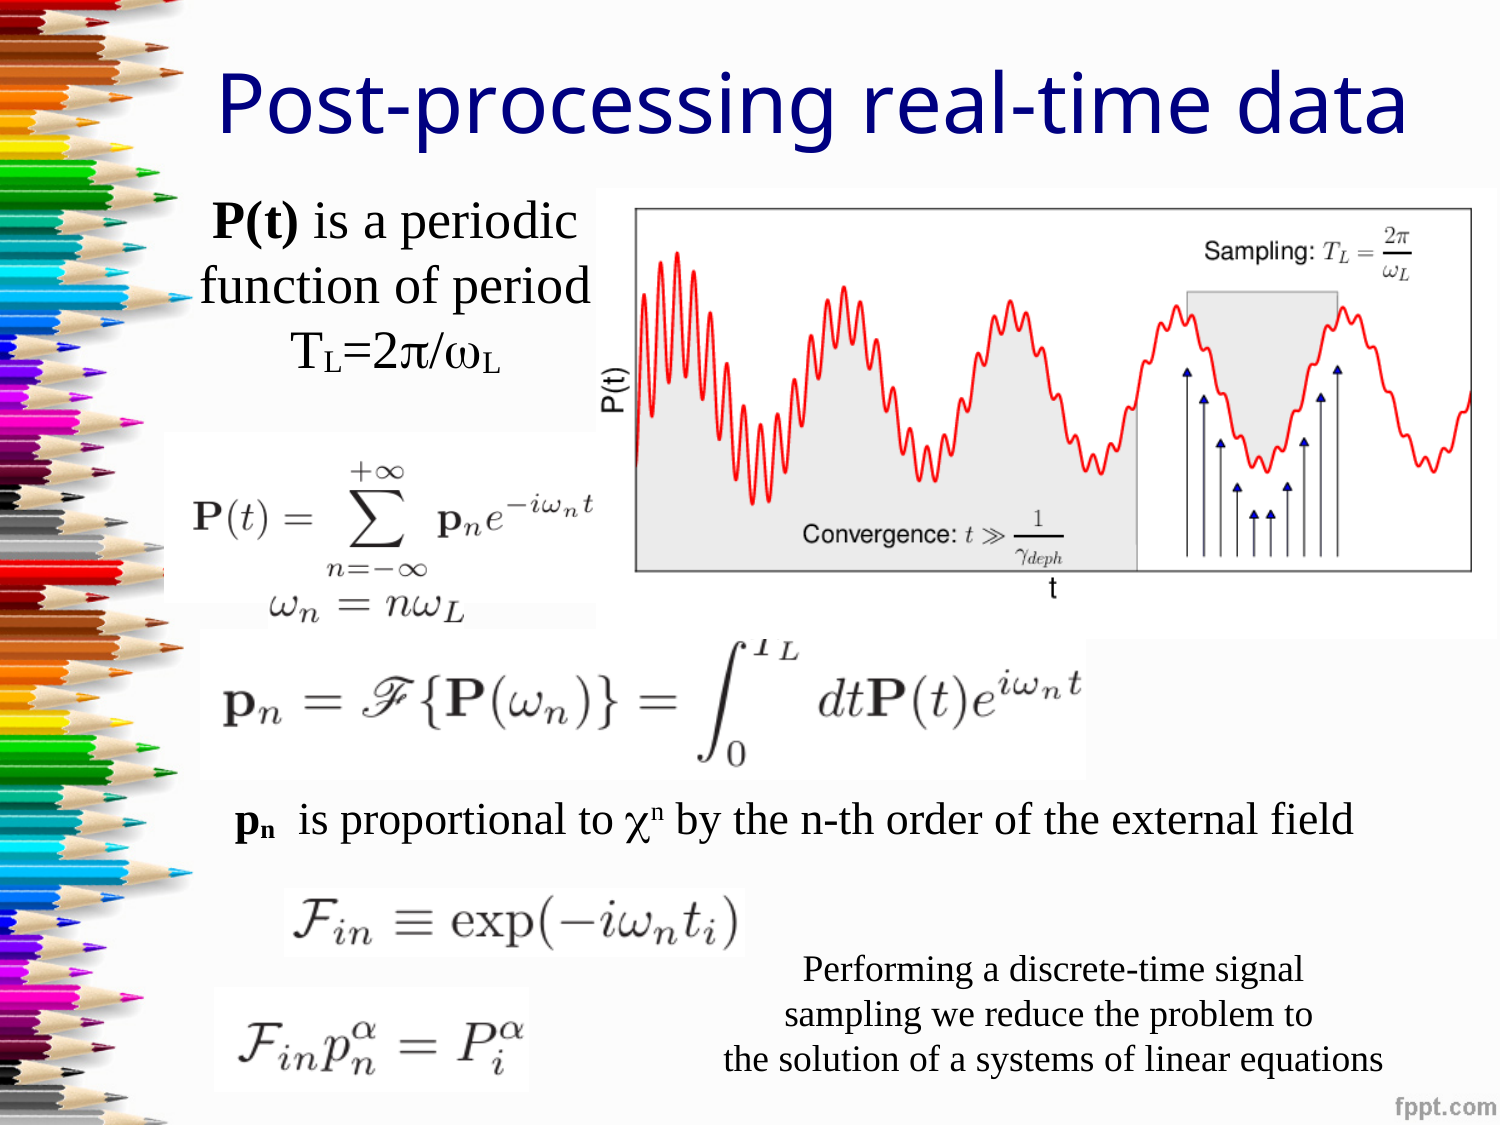

# Post-processing real-time data
P(t) is a periodic
function of period
TL=2p/wL
pn is proportional to cn by the n-th order of the external field
Performing a discrete-time signal
sampling we reduce the problem to
the solution of a systems of linear equations